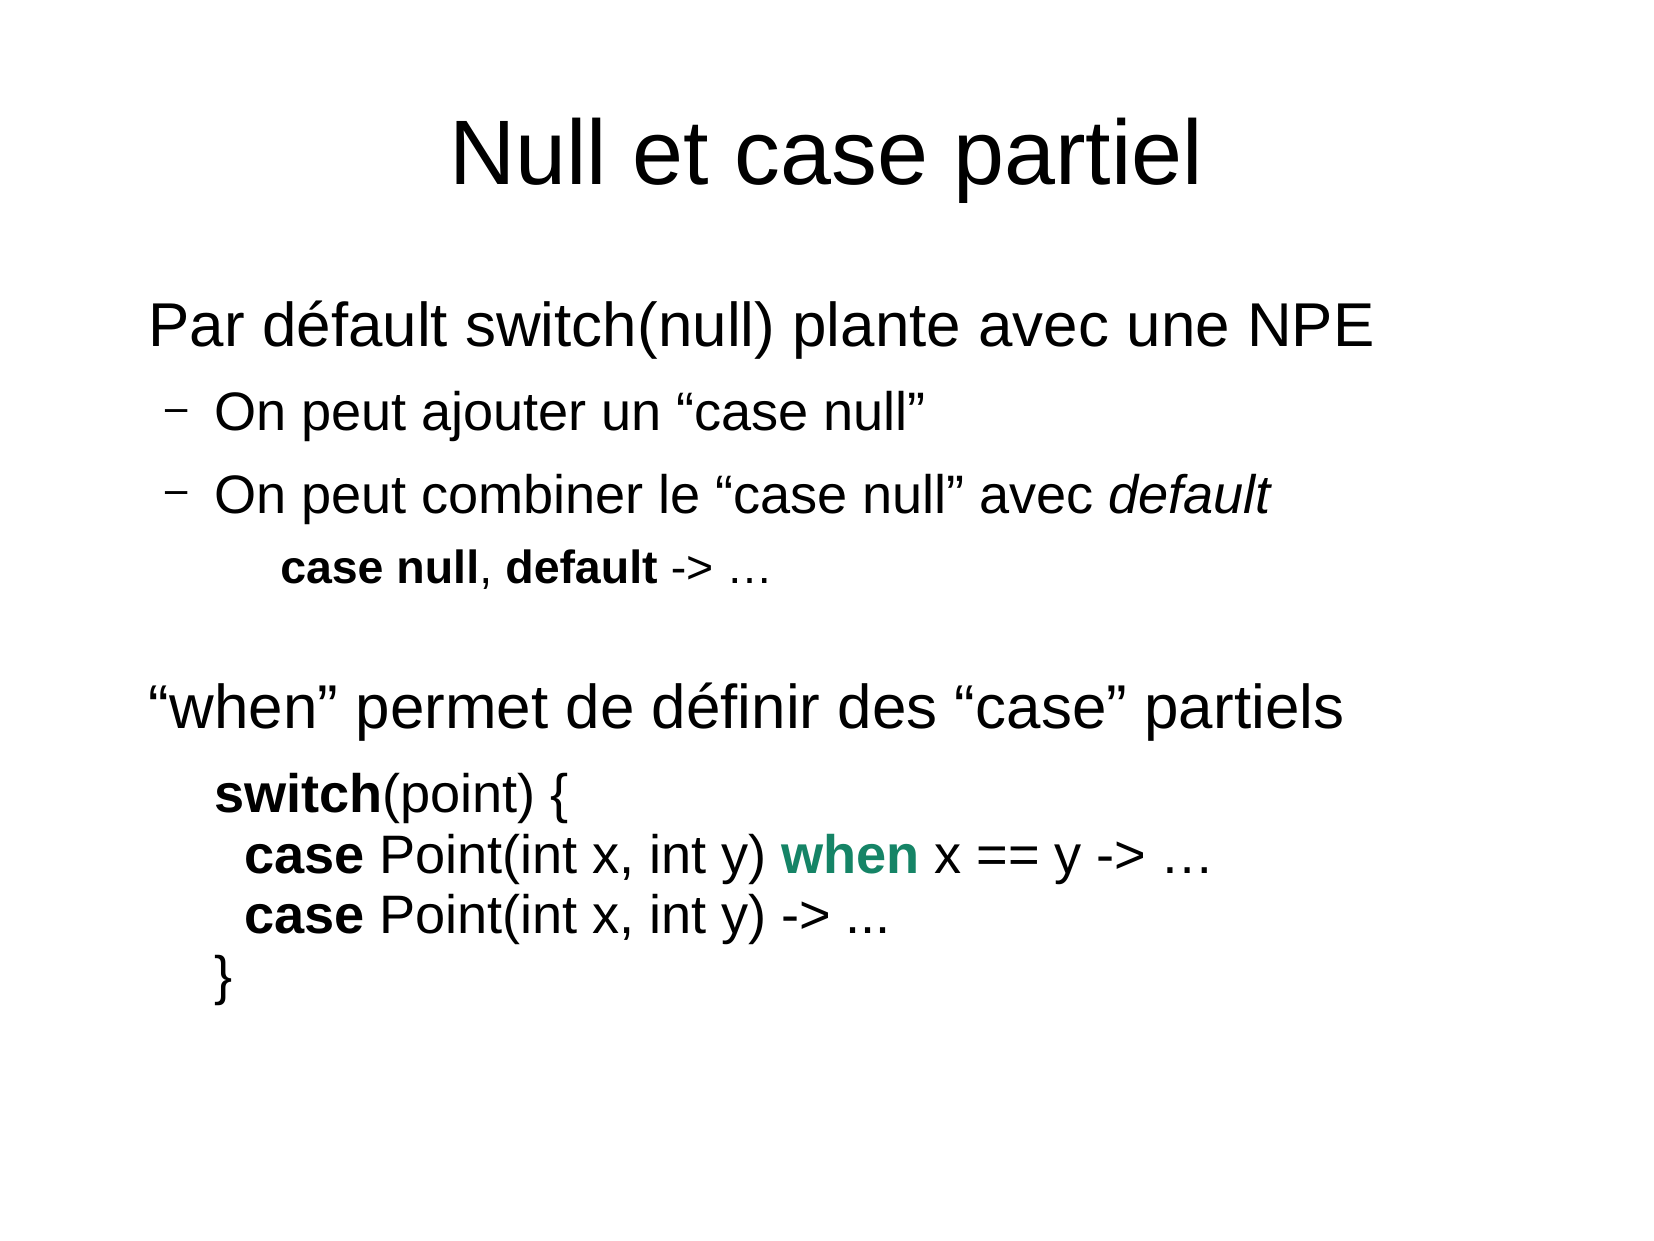

# Null et case partiel
Par défault switch(null) plante avec une NPE
On peut ajouter un “case null”
On peut combiner le “case null” avec default
case null, default -> …
“when” permet de définir des “case” partiels
switch(point) {
 case Point(int x, int y) when x == y -> …
 case Point(int x, int y) -> ...
}